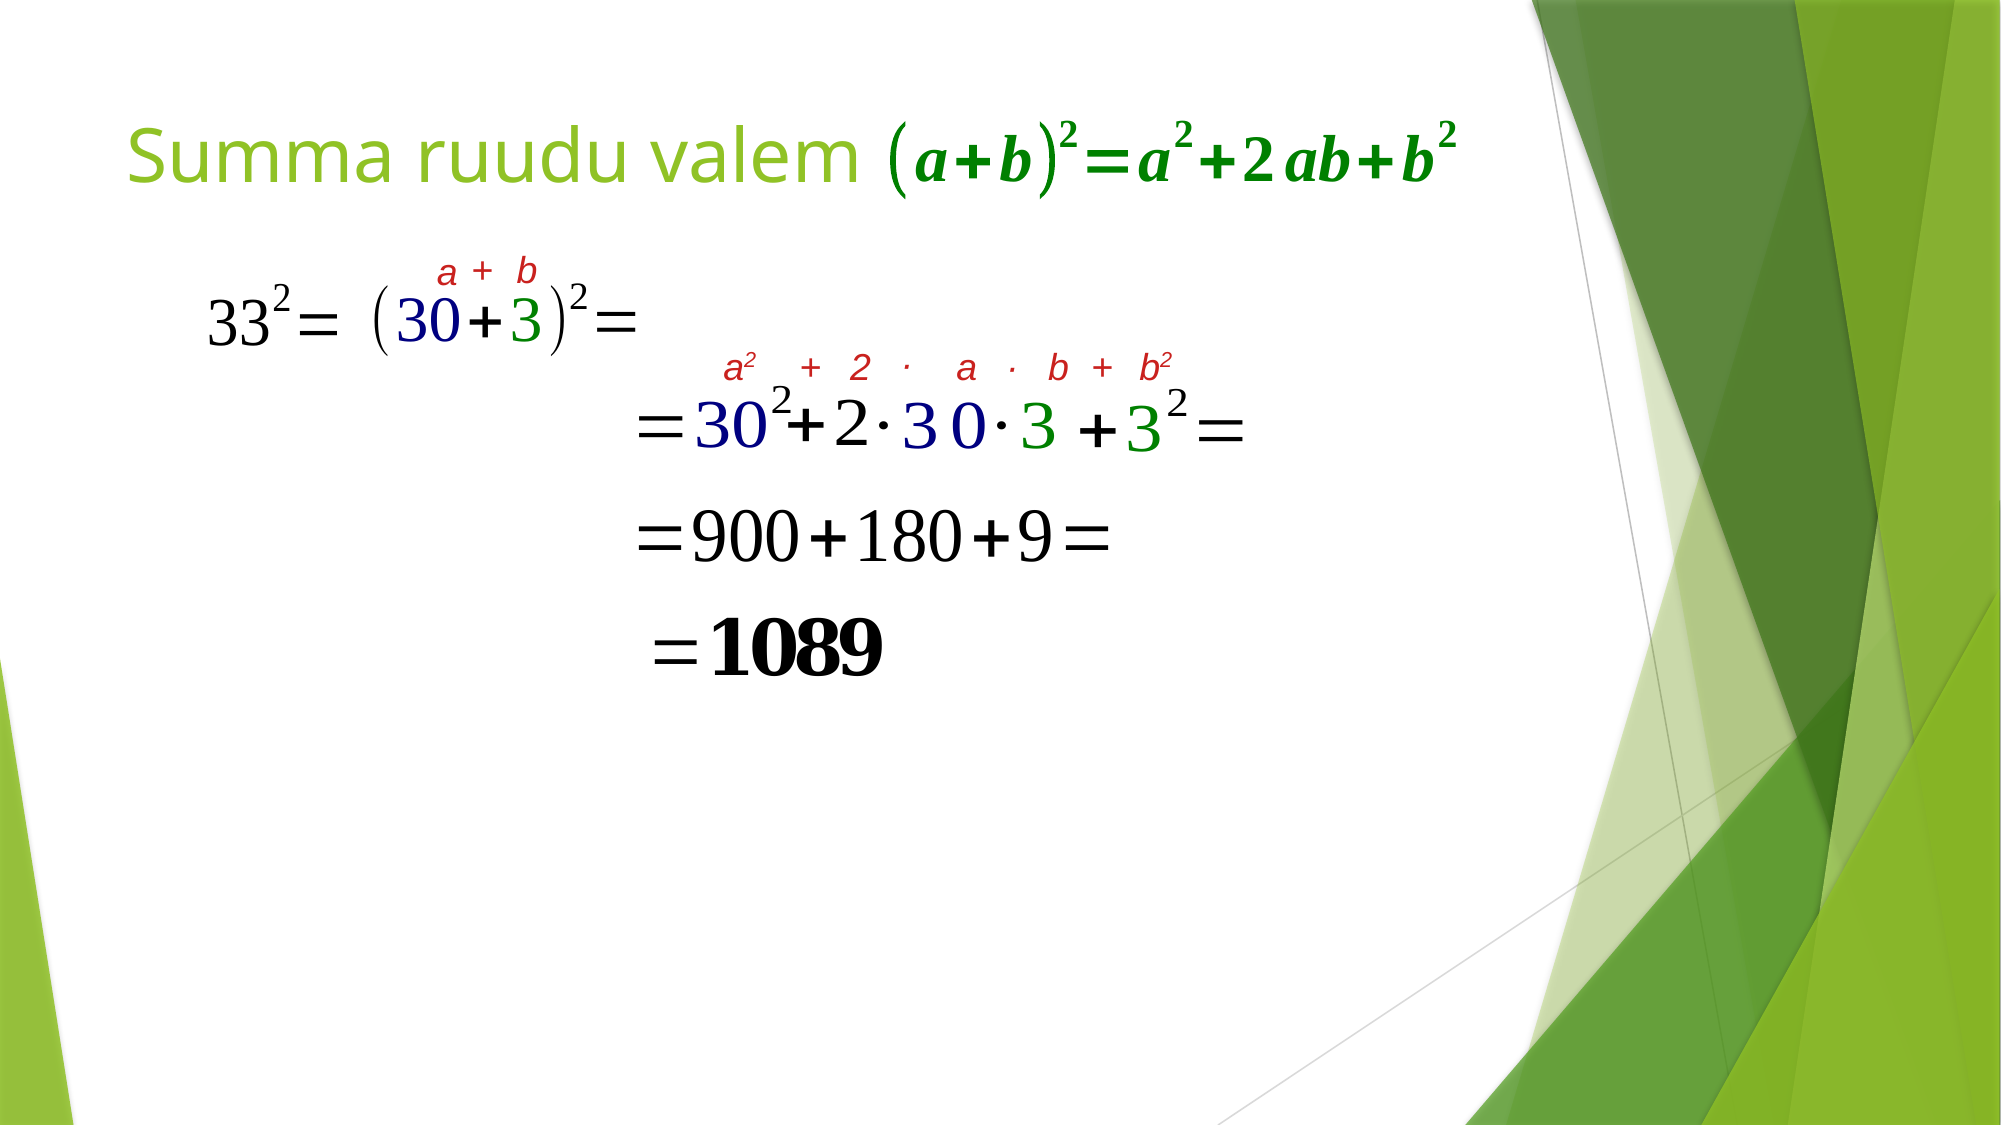

# Summa ruudu valem
+
b
a
·
a2
+
2
a
·
b
+
b2